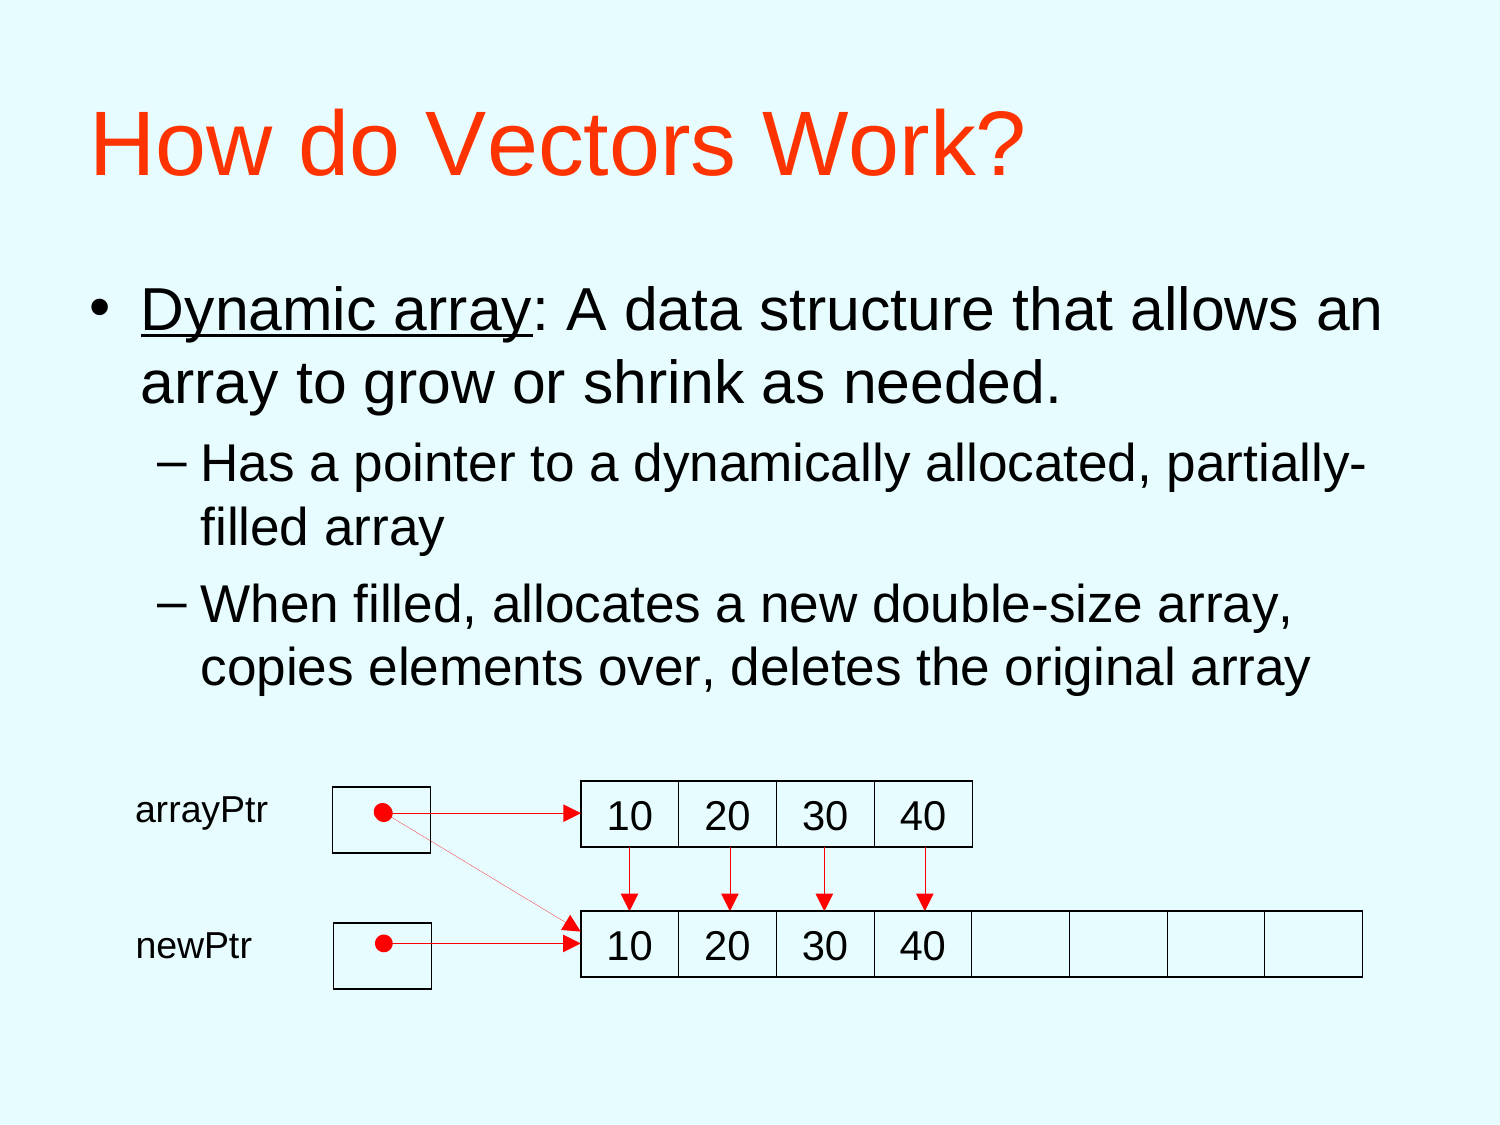

# How do Vectors Work?
Dynamic array: A data structure that allows an array to grow or shrink as needed.
Has a pointer to a dynamically allocated, partially-filled array
When filled, allocates a new double-size array, copies elements over, deletes the original array
arrayPtr
| 10 | 20 | 30 | 40 |
| --- | --- | --- | --- |
| |
| --- |
| 10 | 20 | 30 | 40 | | | | |
| --- | --- | --- | --- | --- | --- | --- | --- |
newPtr
| |
| --- |